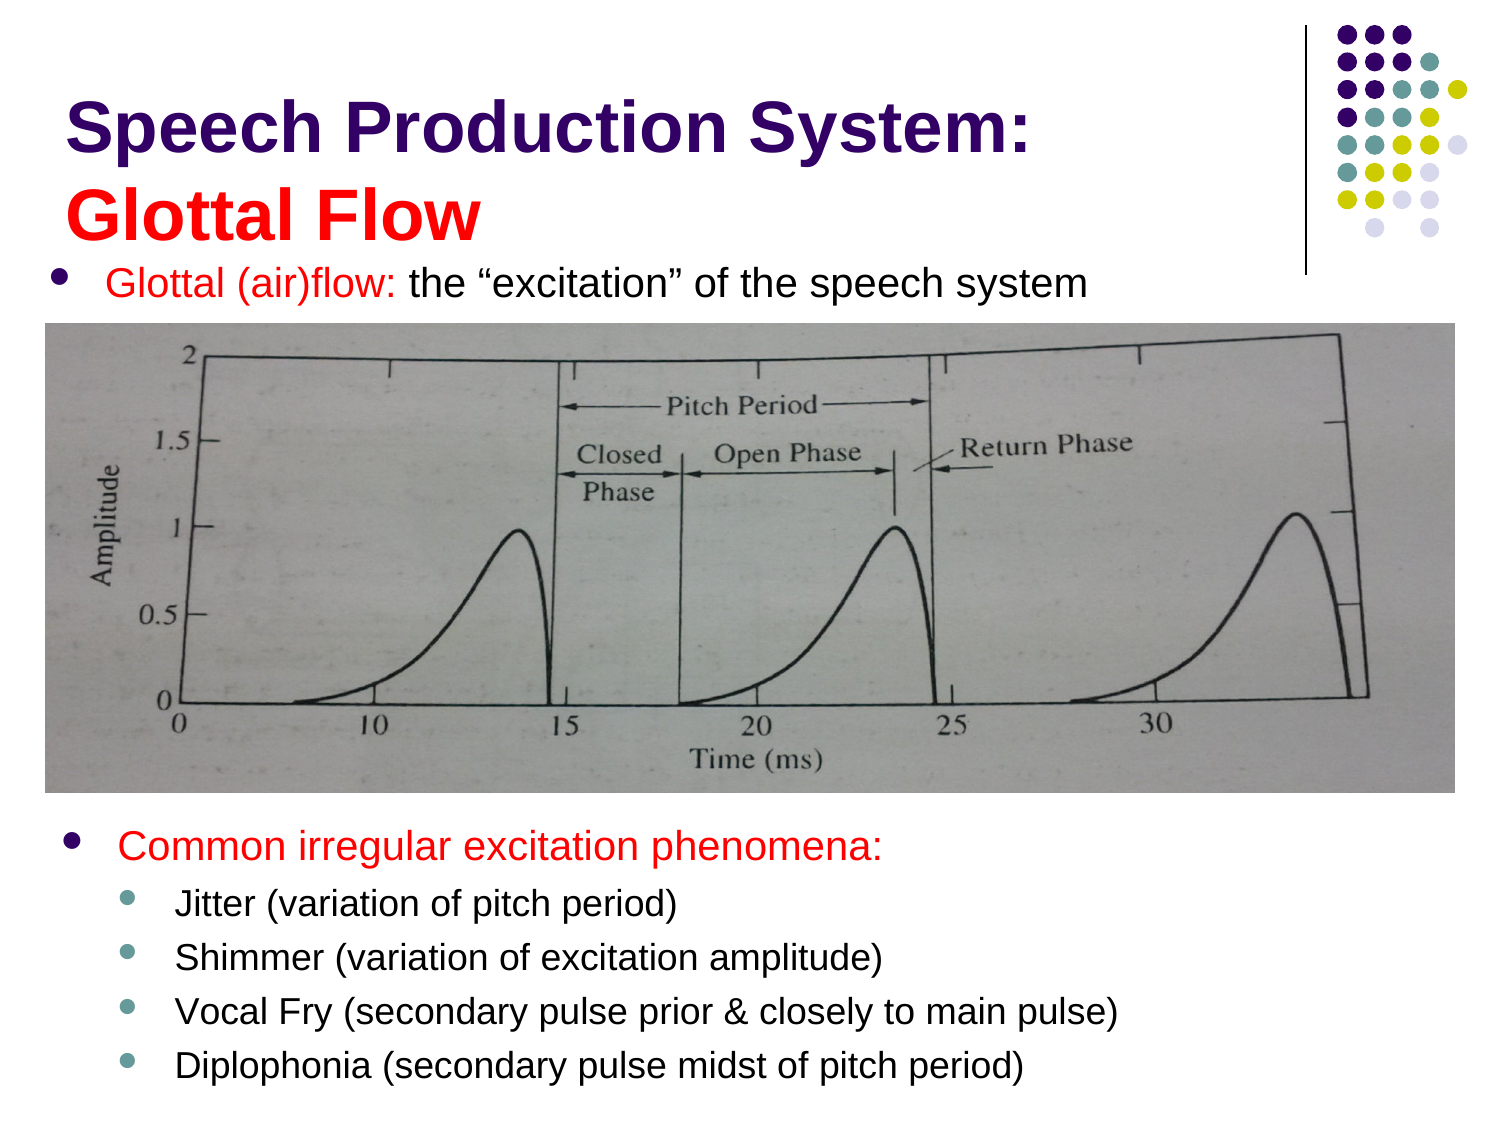

# Speech Production System: Glottal Flow
Glottal (air)flow: the “excitation” of the speech system
Common irregular excitation phenomena:
Jitter (variation of pitch period)
Shimmer (variation of excitation amplitude)
Vocal Fry (secondary pulse prior & closely to main pulse)
Diplophonia (secondary pulse midst of pitch period)